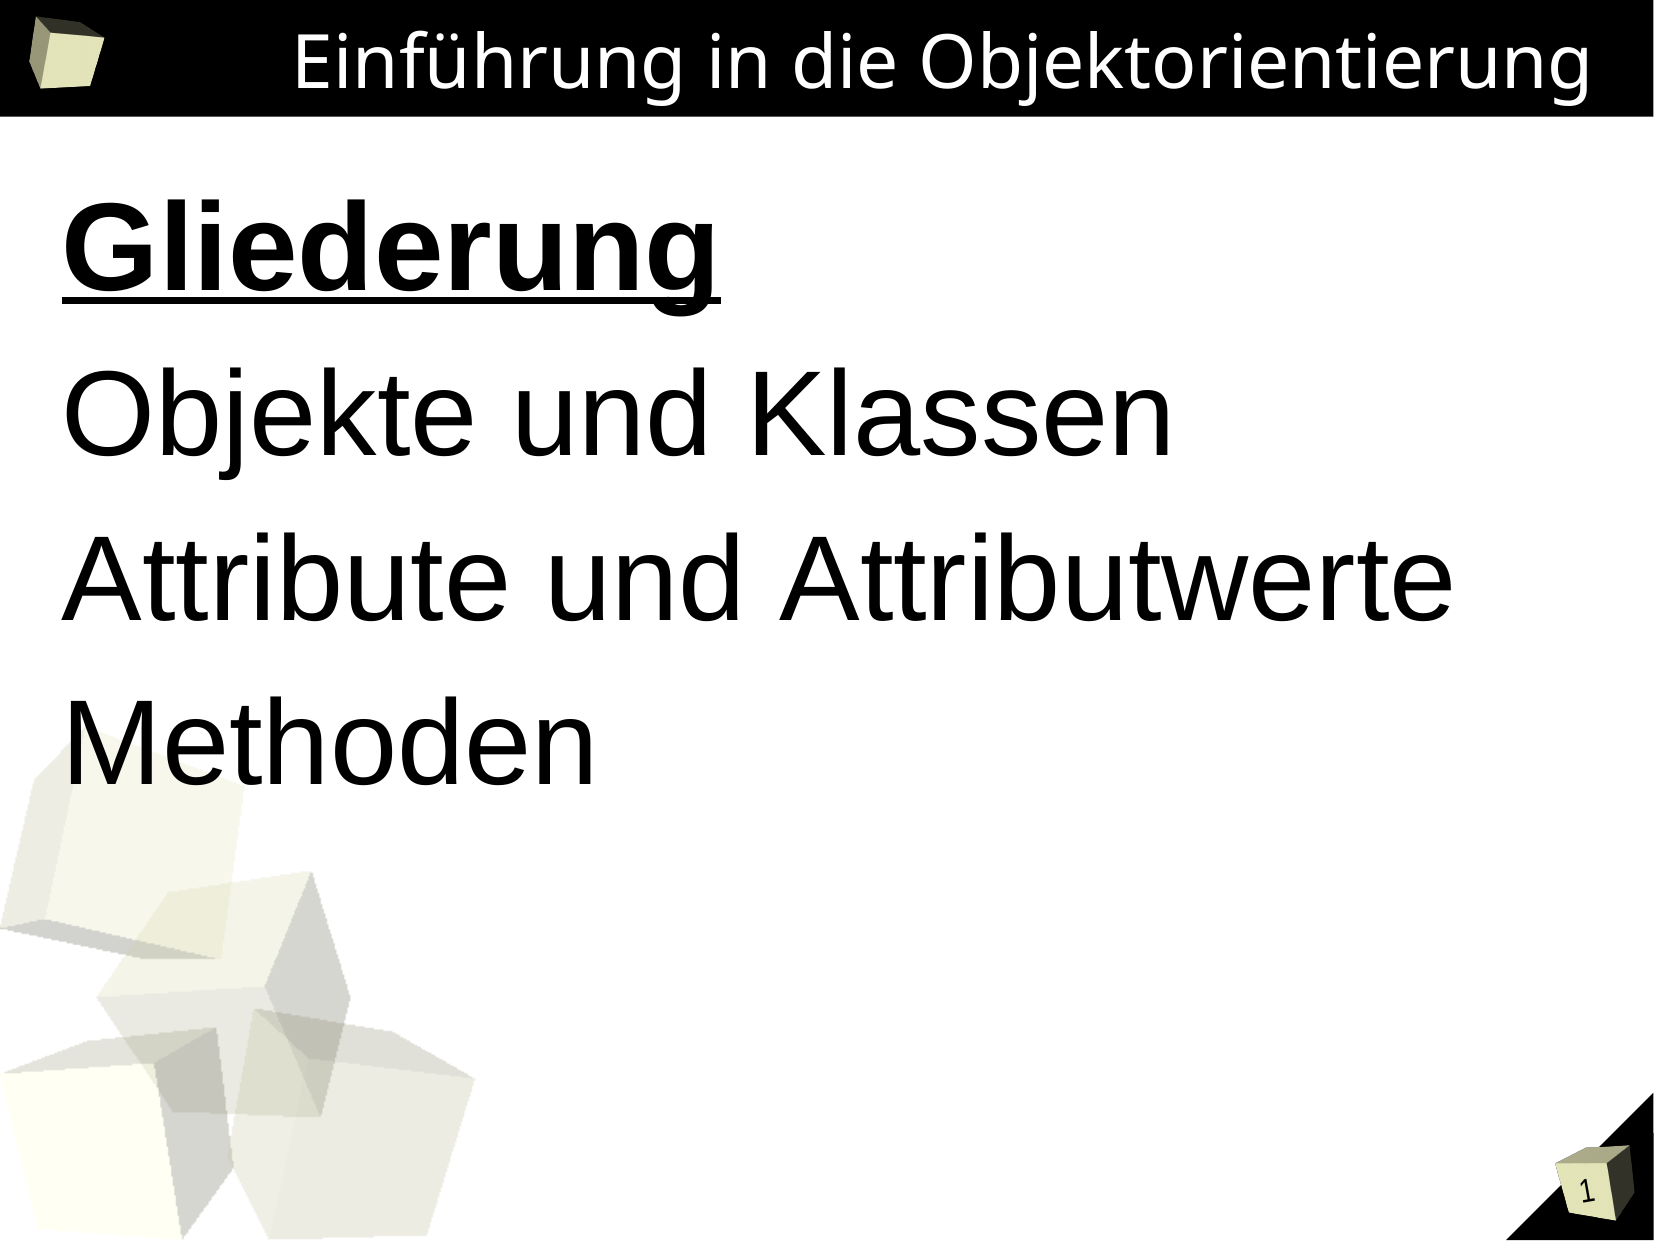

# Einführung in die Objektorientierung
Gliederung
Objekte und Klassen
Attribute und Attributwerte
Methoden